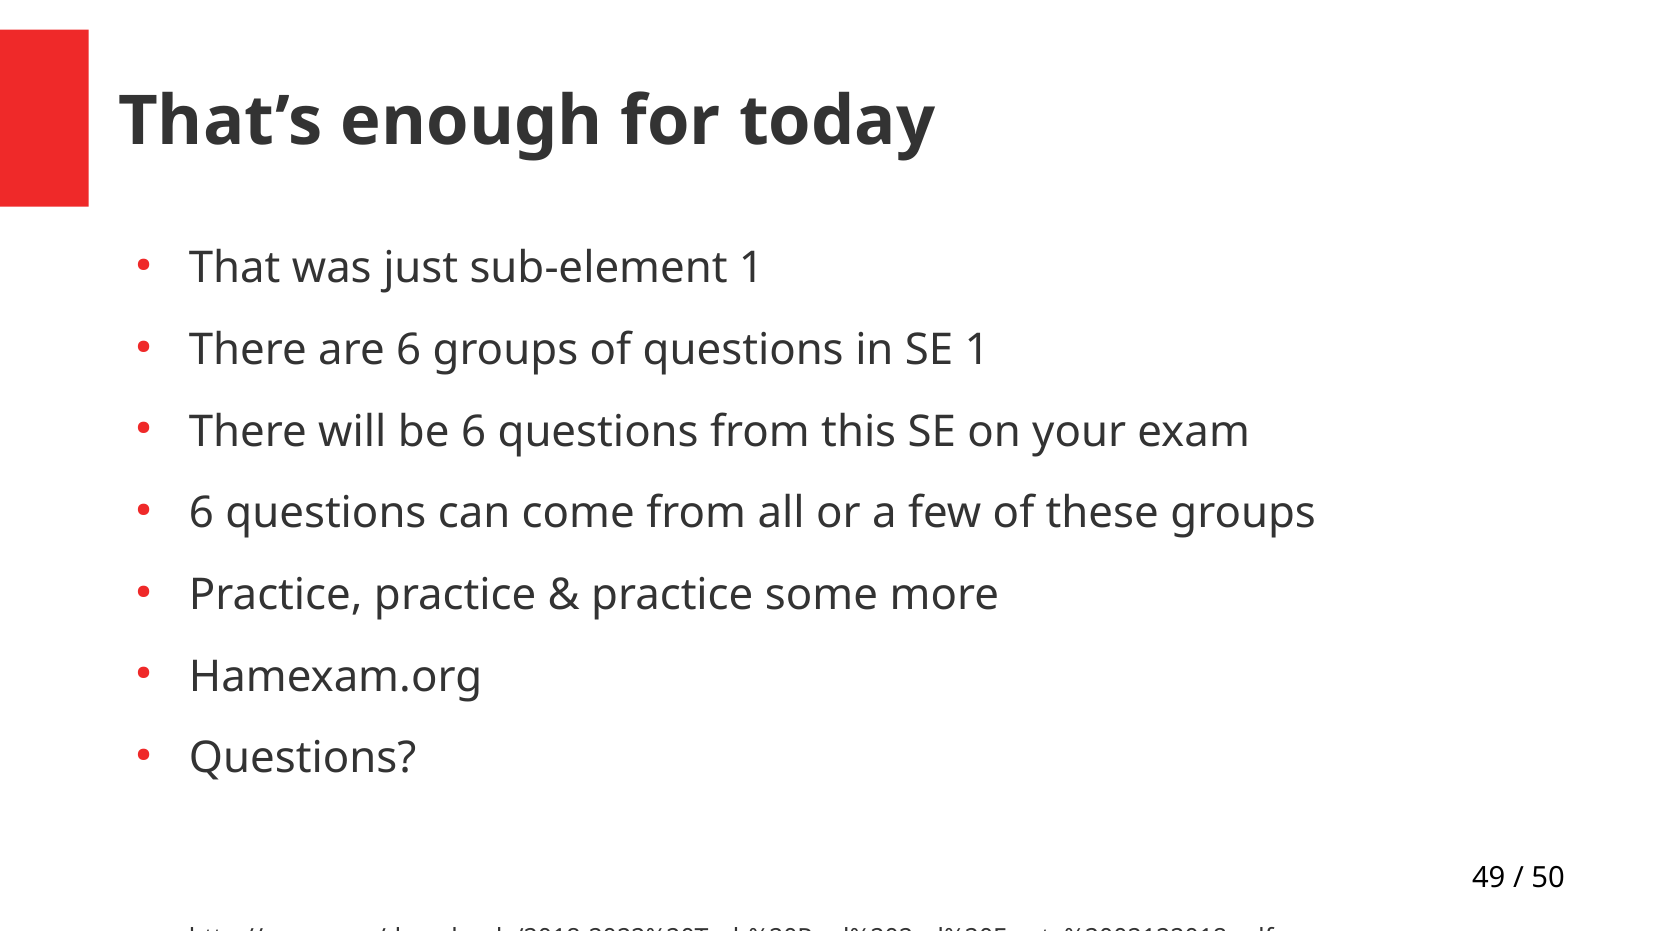

# That’s enough for today
That was just sub-element 1
There are 6 groups of questions in SE 1
There will be 6 questions from this SE on your exam
6 questions can come from all or a few of these groups
Practice, practice & practice some more
Hamexam.org
Questions?
http://ncvec.org/downloads/2018-2022%20Tech%20Pool%202nd%20Errata%2002122018.pdf
49